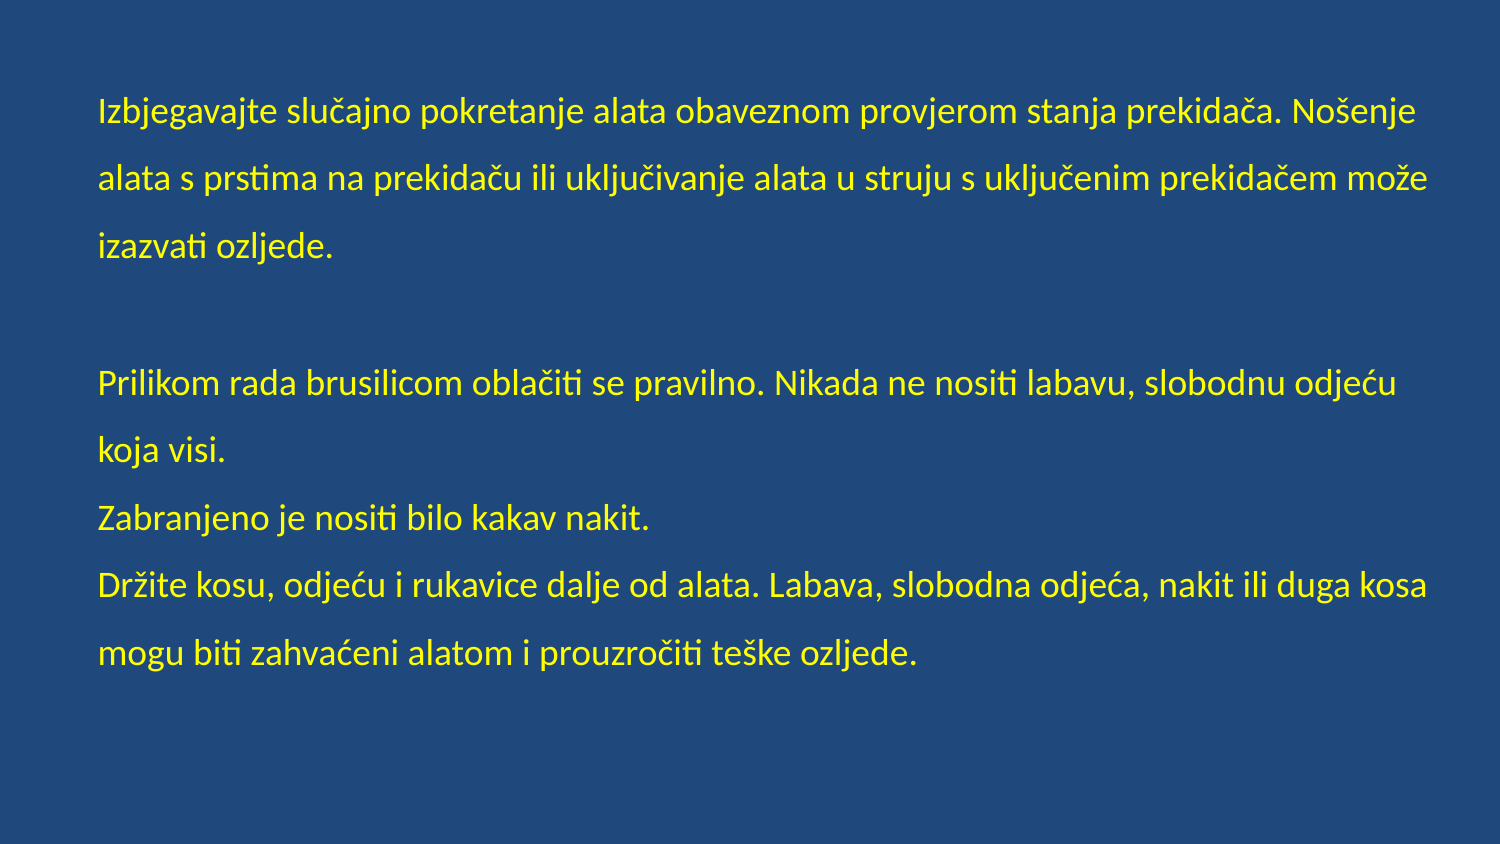

Izbjegavajte slučajno pokretanje alata obaveznom provjerom stanja prekidača. Nošenje alata s prstima na prekidaču ili uključivanje alata u struju s uključenim prekidačem može izazvati ozljede.
Prilikom rada brusilicom oblačiti se pravilno. Nikada ne nositi labavu, slobodnu odjeću koja visi.
Zabranjeno je nositi bilo kakav nakit.
Držite kosu, odjeću i rukavice dalje od alata. Labava, slobodna odjeća, nakit ili duga kosa mogu biti zahvaćeni alatom i prouzročiti teške ozljede.